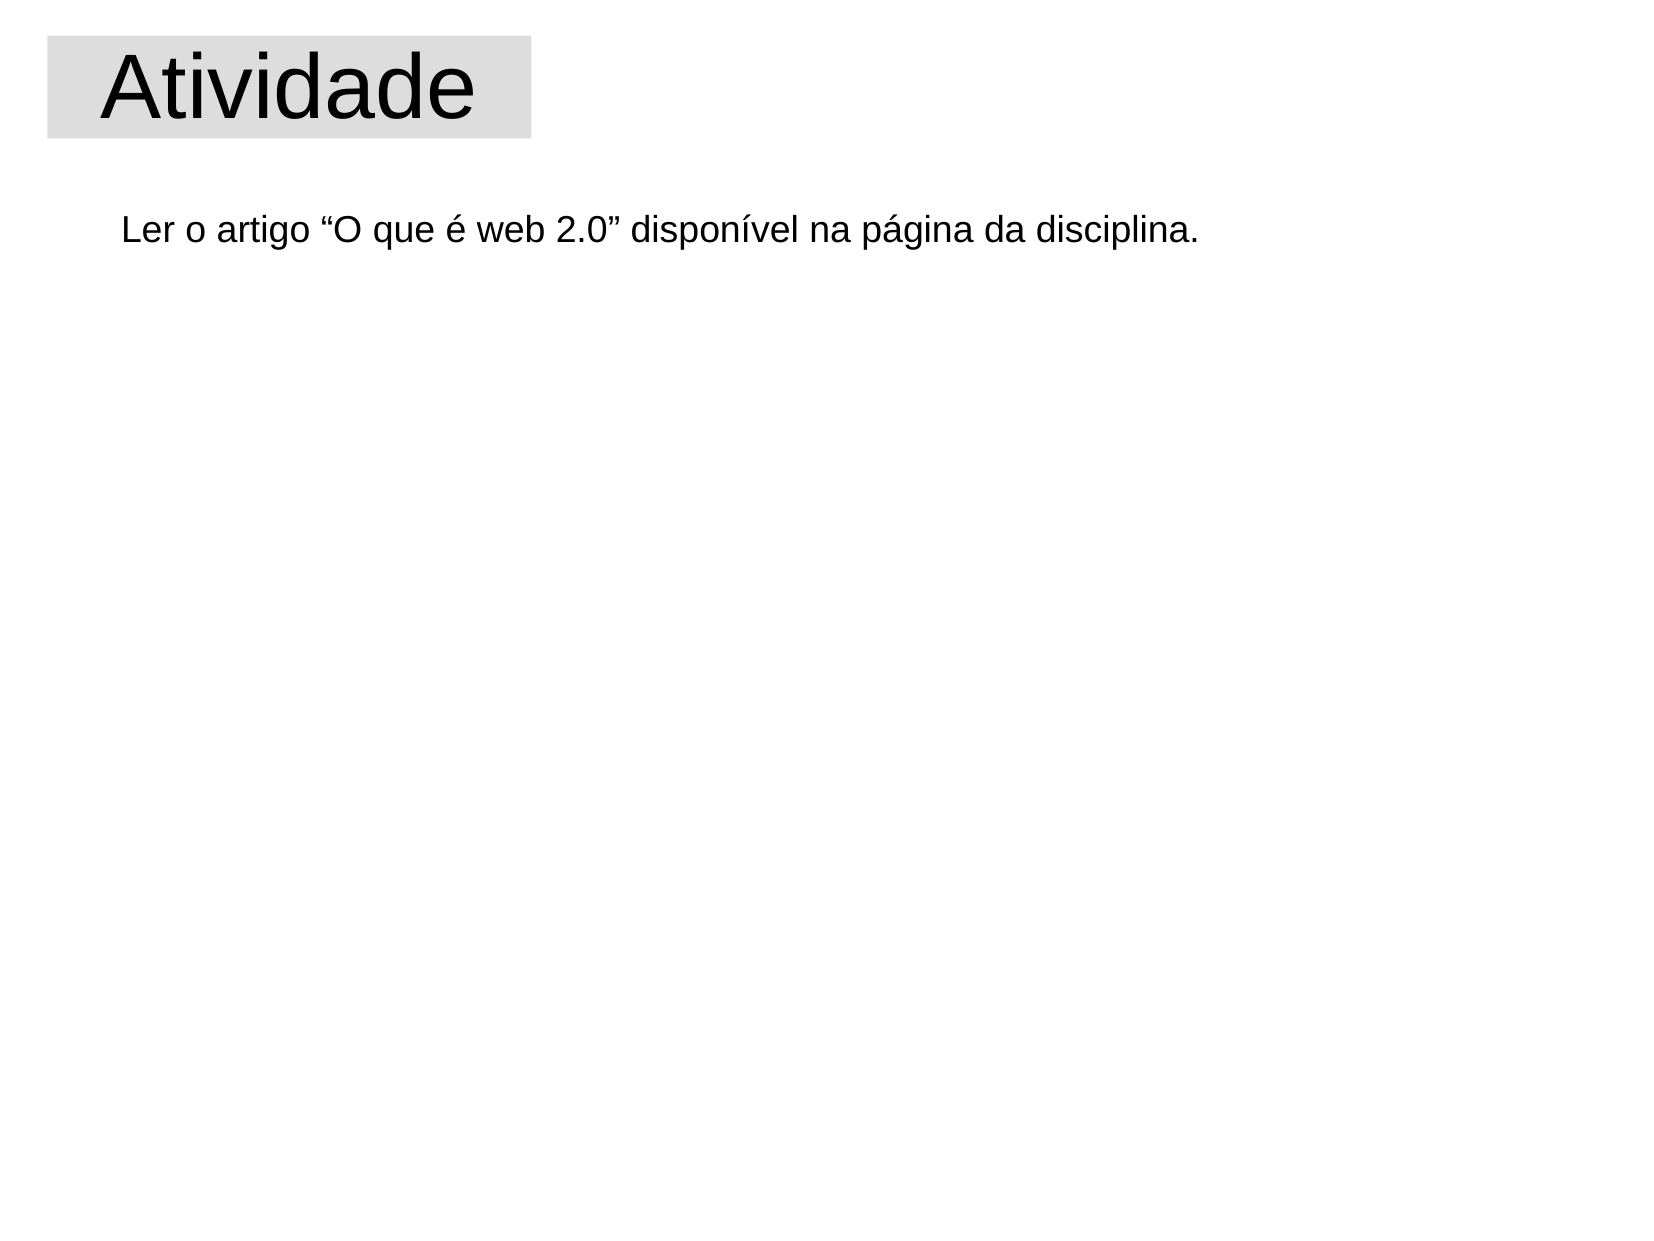

# Atividade
Ler o artigo “O que é web 2.0” disponível na página da disciplina.